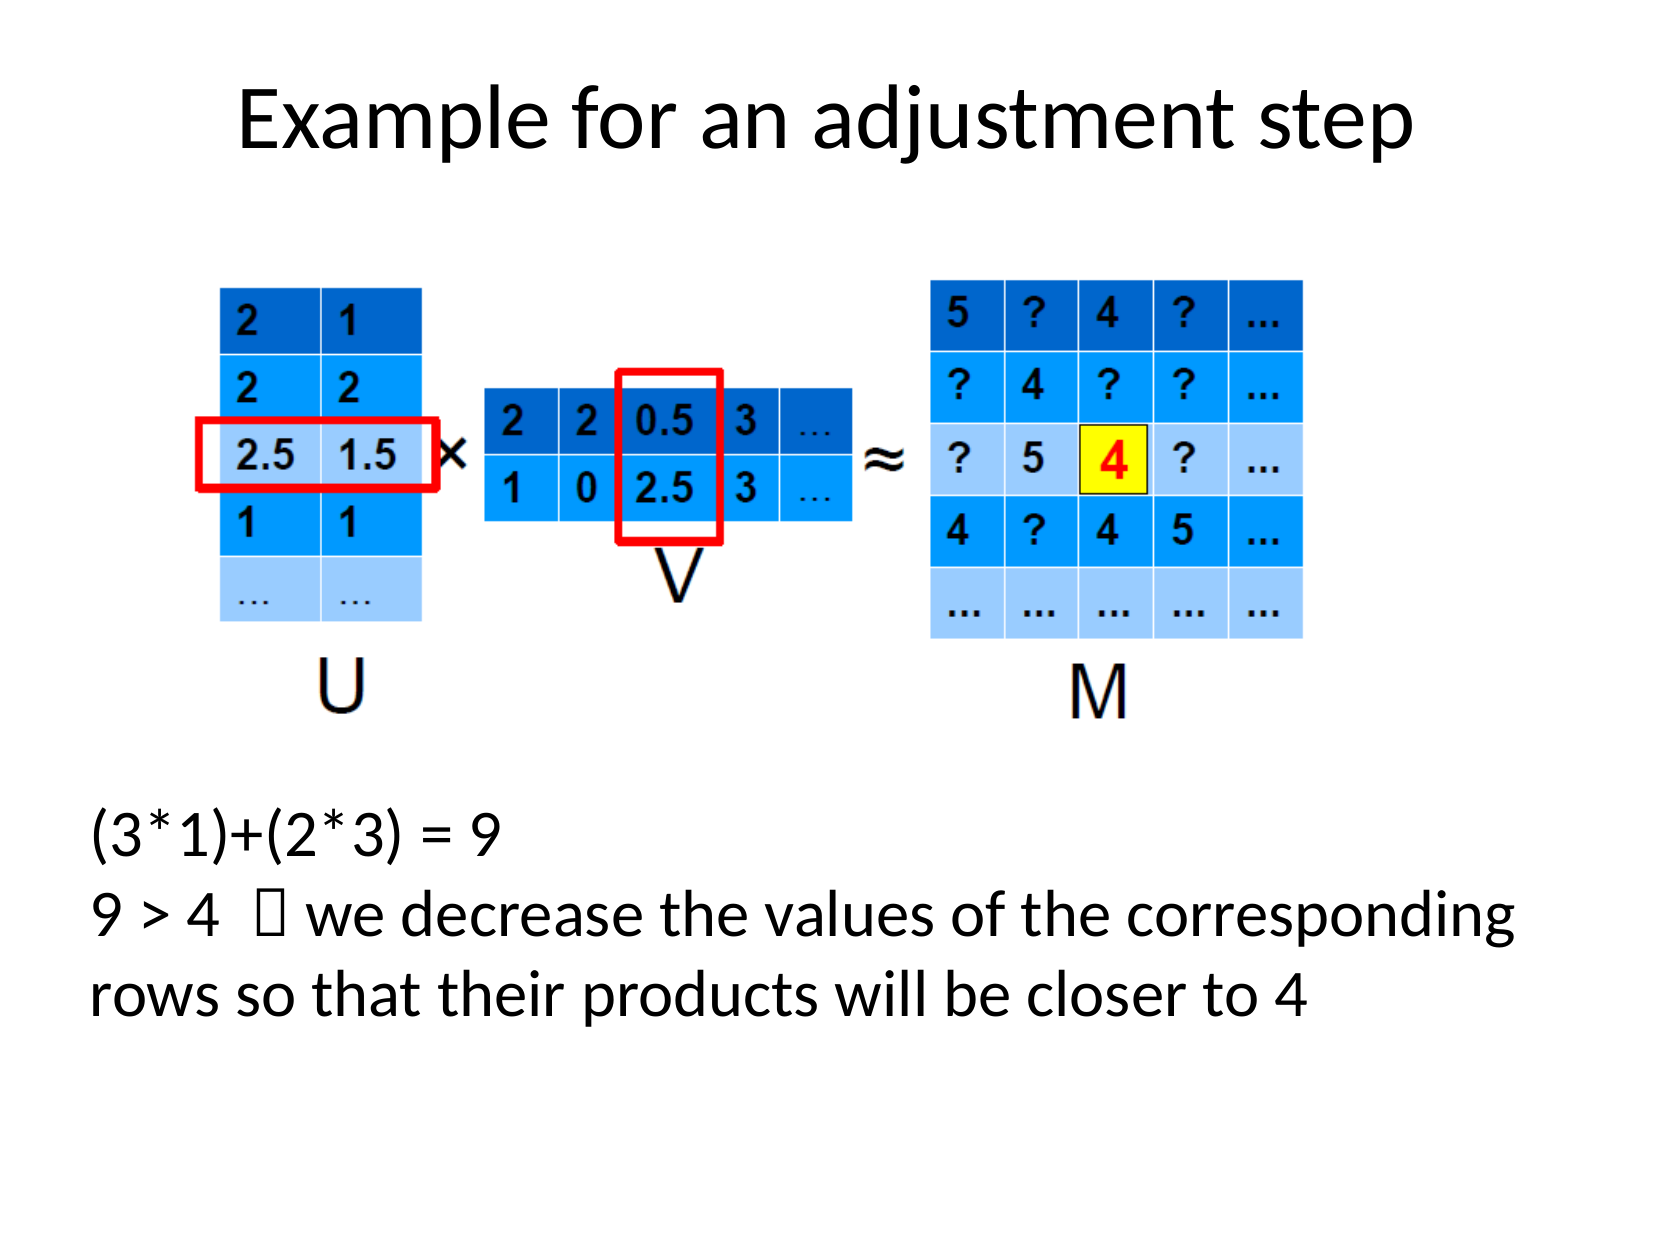

# Example for an adjustment step
(3*1)+(2*3) = 9
9 > 4  we decrease the values of the corresponding rows so that their products will be closer to 4